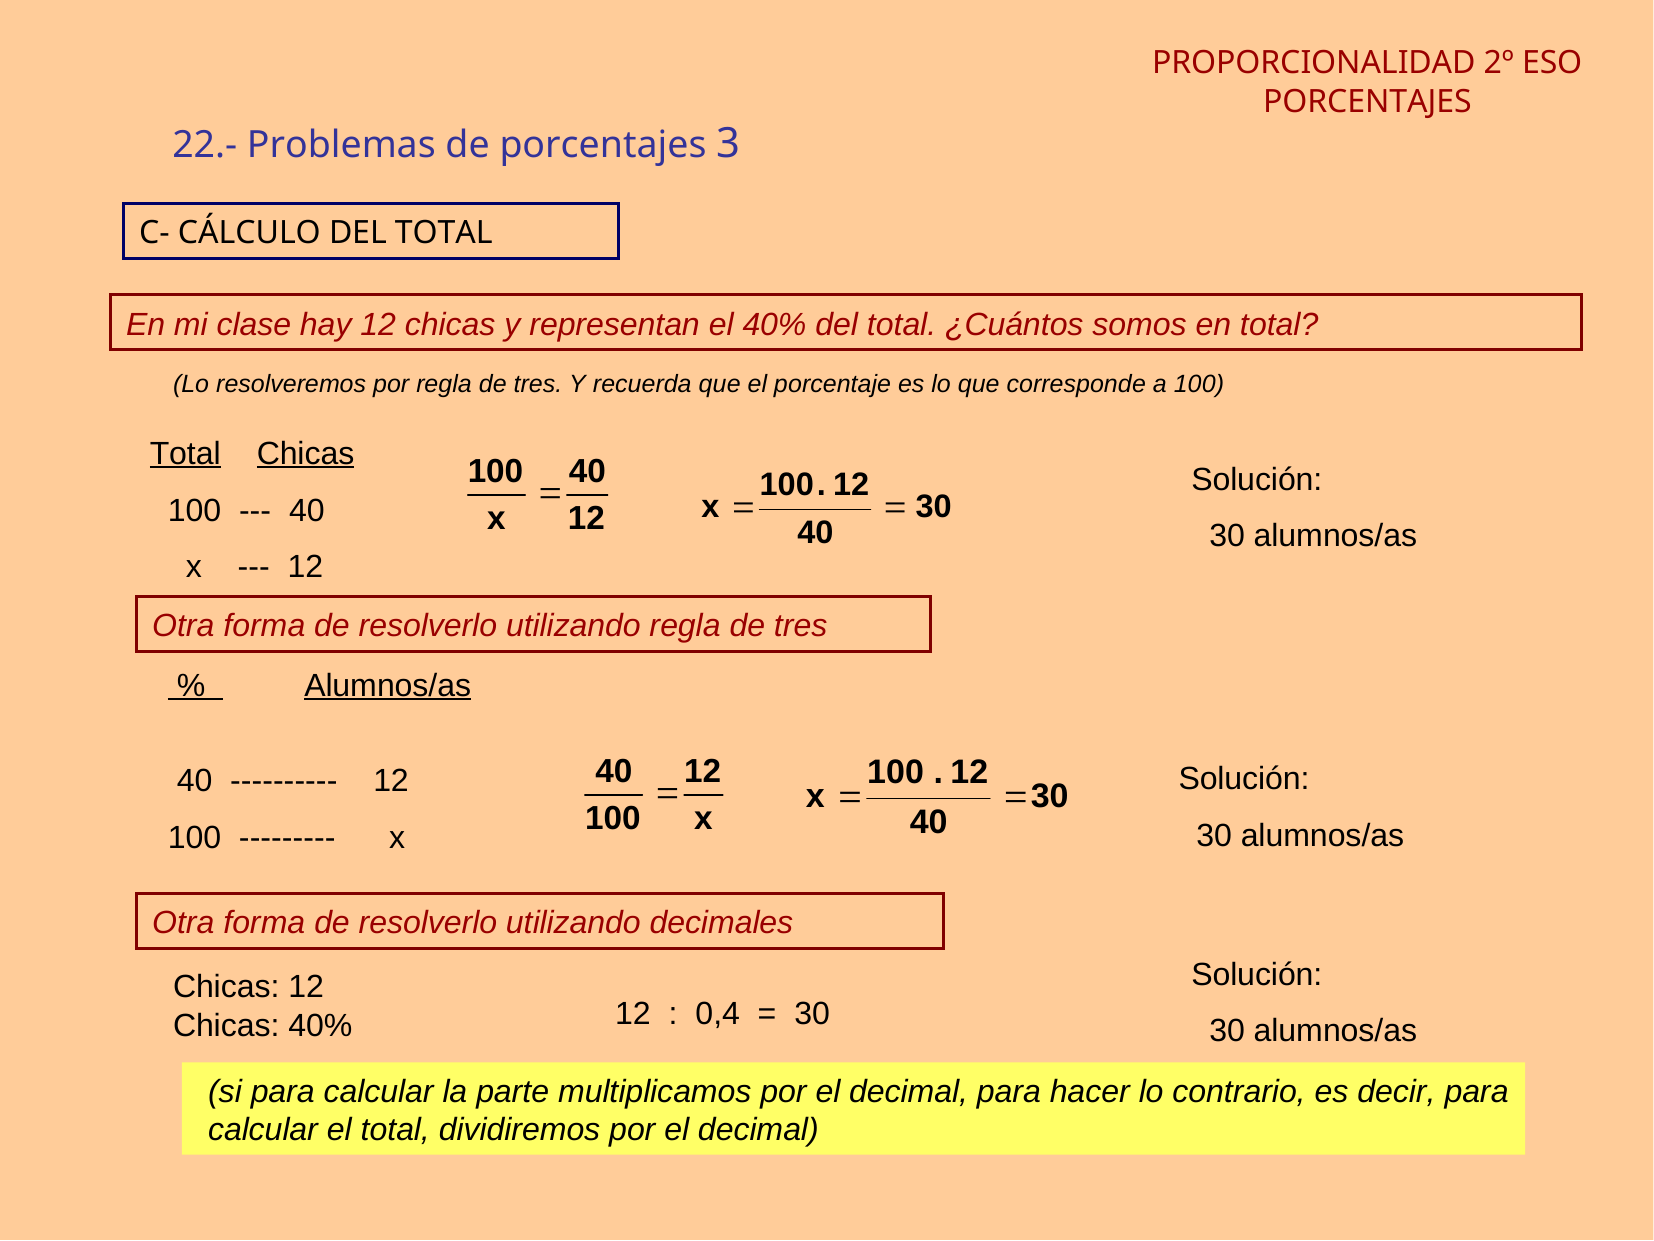

PROPORCIONALIDAD 2º ESO
PORCENTAJES
22.- Problemas de porcentajes 3
C- CÁLCULO DEL TOTAL
En mi clase hay 12 chicas y representan el 40% del total. ¿Cuántos somos en total?
(Lo resolveremos por regla de tres. Y recuerda que el porcentaje es lo que corresponde a 100)
Total Chicas
 100 --- 40
 x --- 12
Solución:
 30 alumnos/as
Otra forma de resolverlo utilizando regla de tres
 % Alumnos/as
 40 ---------- 12
 100 --------- x
Solución:
 30 alumnos/as
Otra forma de resolverlo utilizando decimales
Solución:
 30 alumnos/as
Chicas: 12
Chicas: 40%
12 : 0,4 = 30
(si para calcular la parte multiplicamos por el decimal, para hacer lo contrario, es decir, para
calcular el total, dividiremos por el decimal)